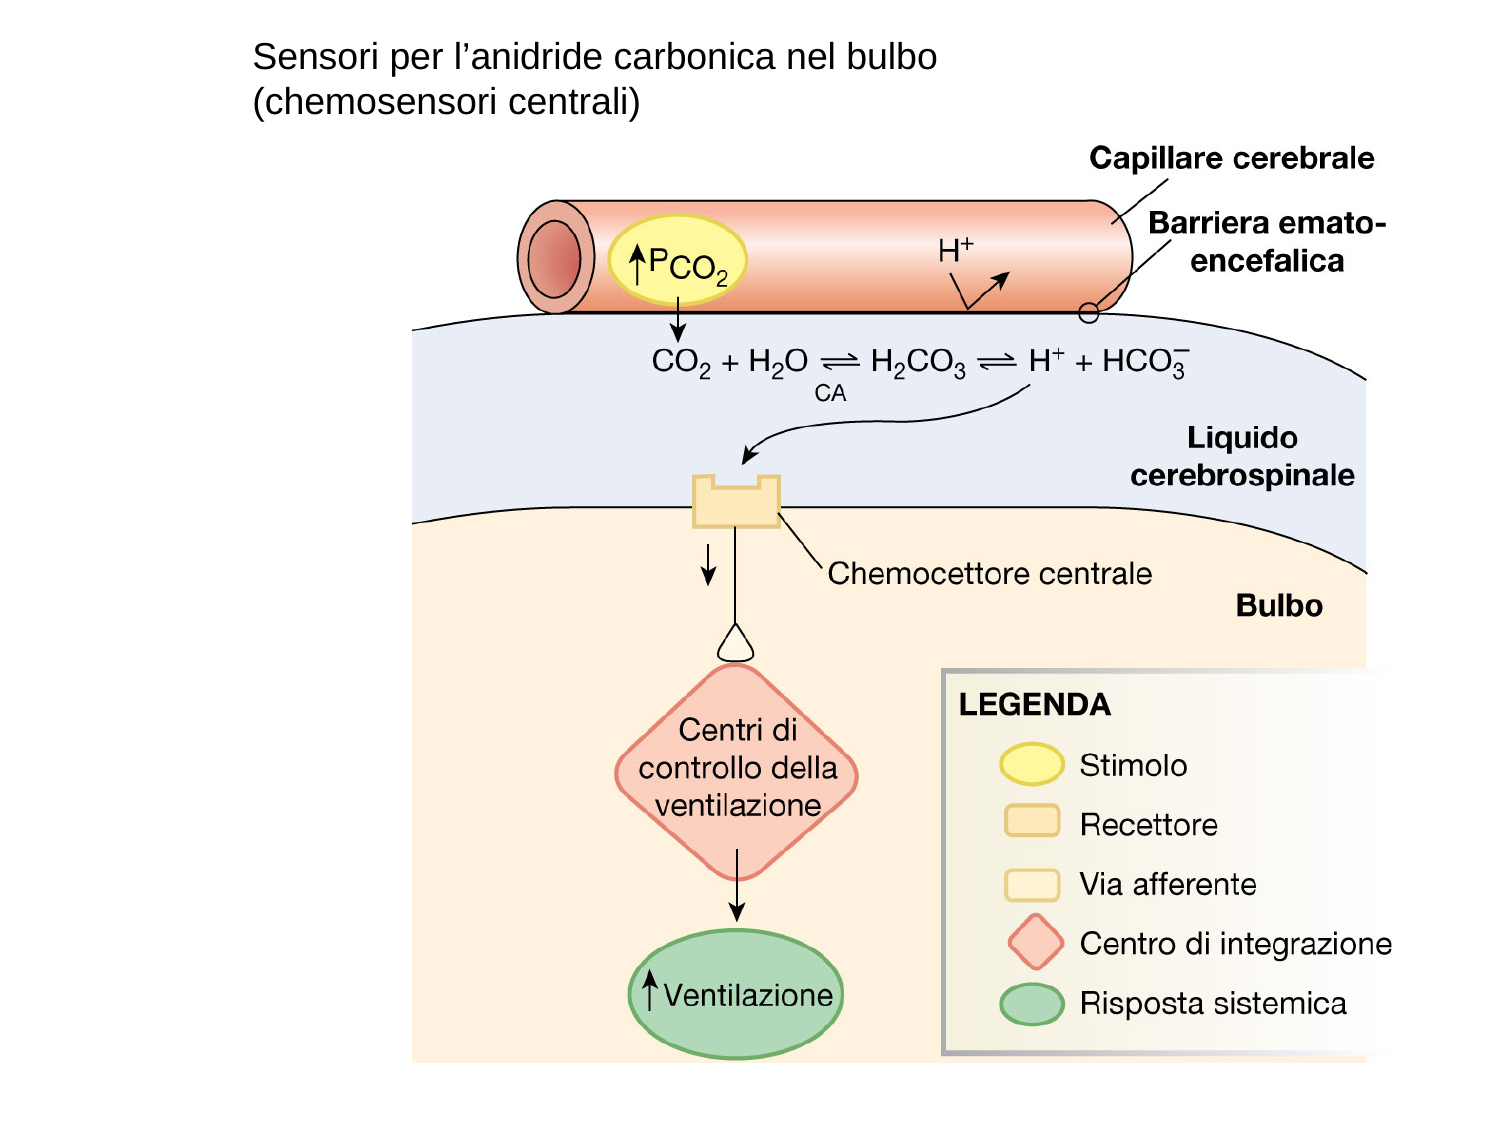

Sensori per l’anidride carbonica nel bulbo
(chemosensori centrali)